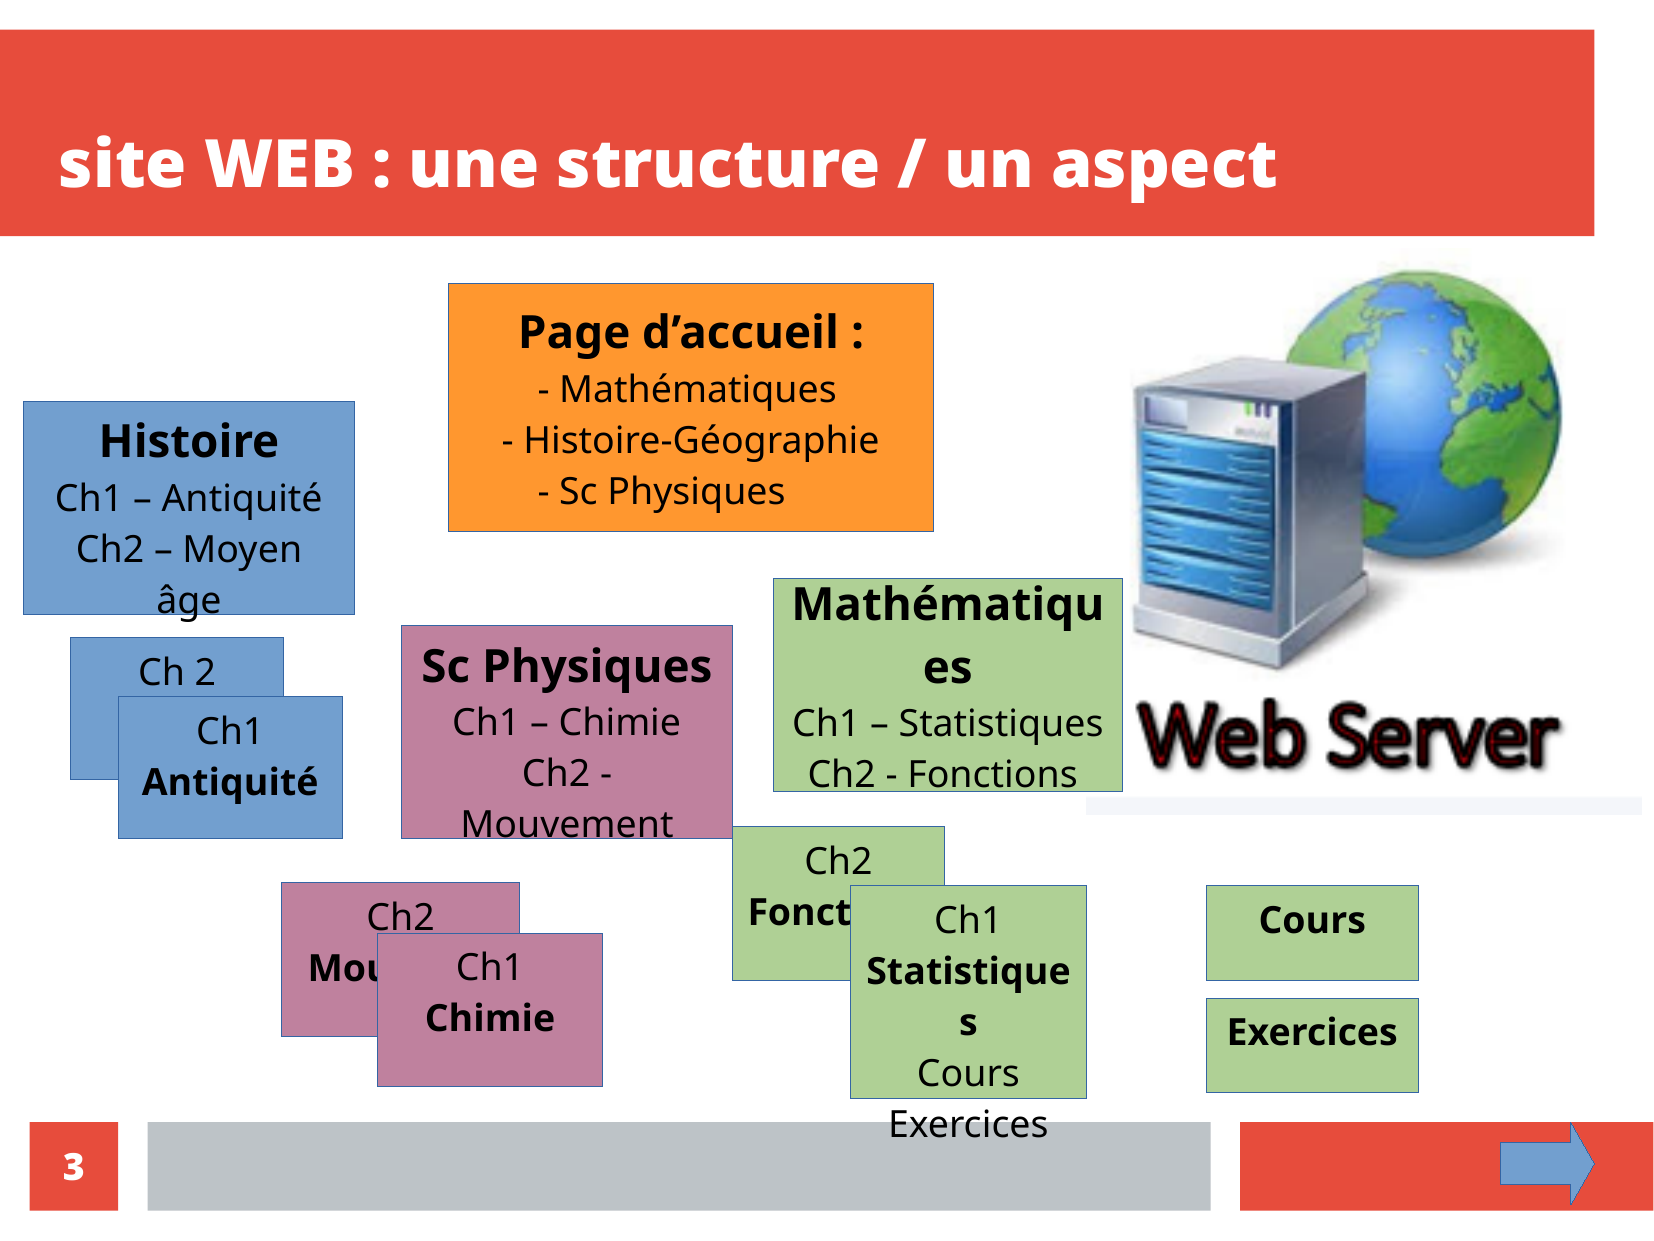

# site WEB : une structure / un aspect
Page d’accueil :
	- Mathématiques
- Histoire-Géographie
	- Sc Physiques
Histoire
Ch1 – Antiquité
Ch2 – Moyen âge
Mathématiques
Ch1 – Statistiques
Ch2 - Fonctions
Sc Physiques
Ch1 – Chimie
Ch2 - Mouvement
Ch 2
Ch1
Antiquité
Ch2
Fonctions
Ch1
Statistiques
Cours
Exercices
Ch2
Mouvement
Ch1
Chimie
Cours
Exercices
3